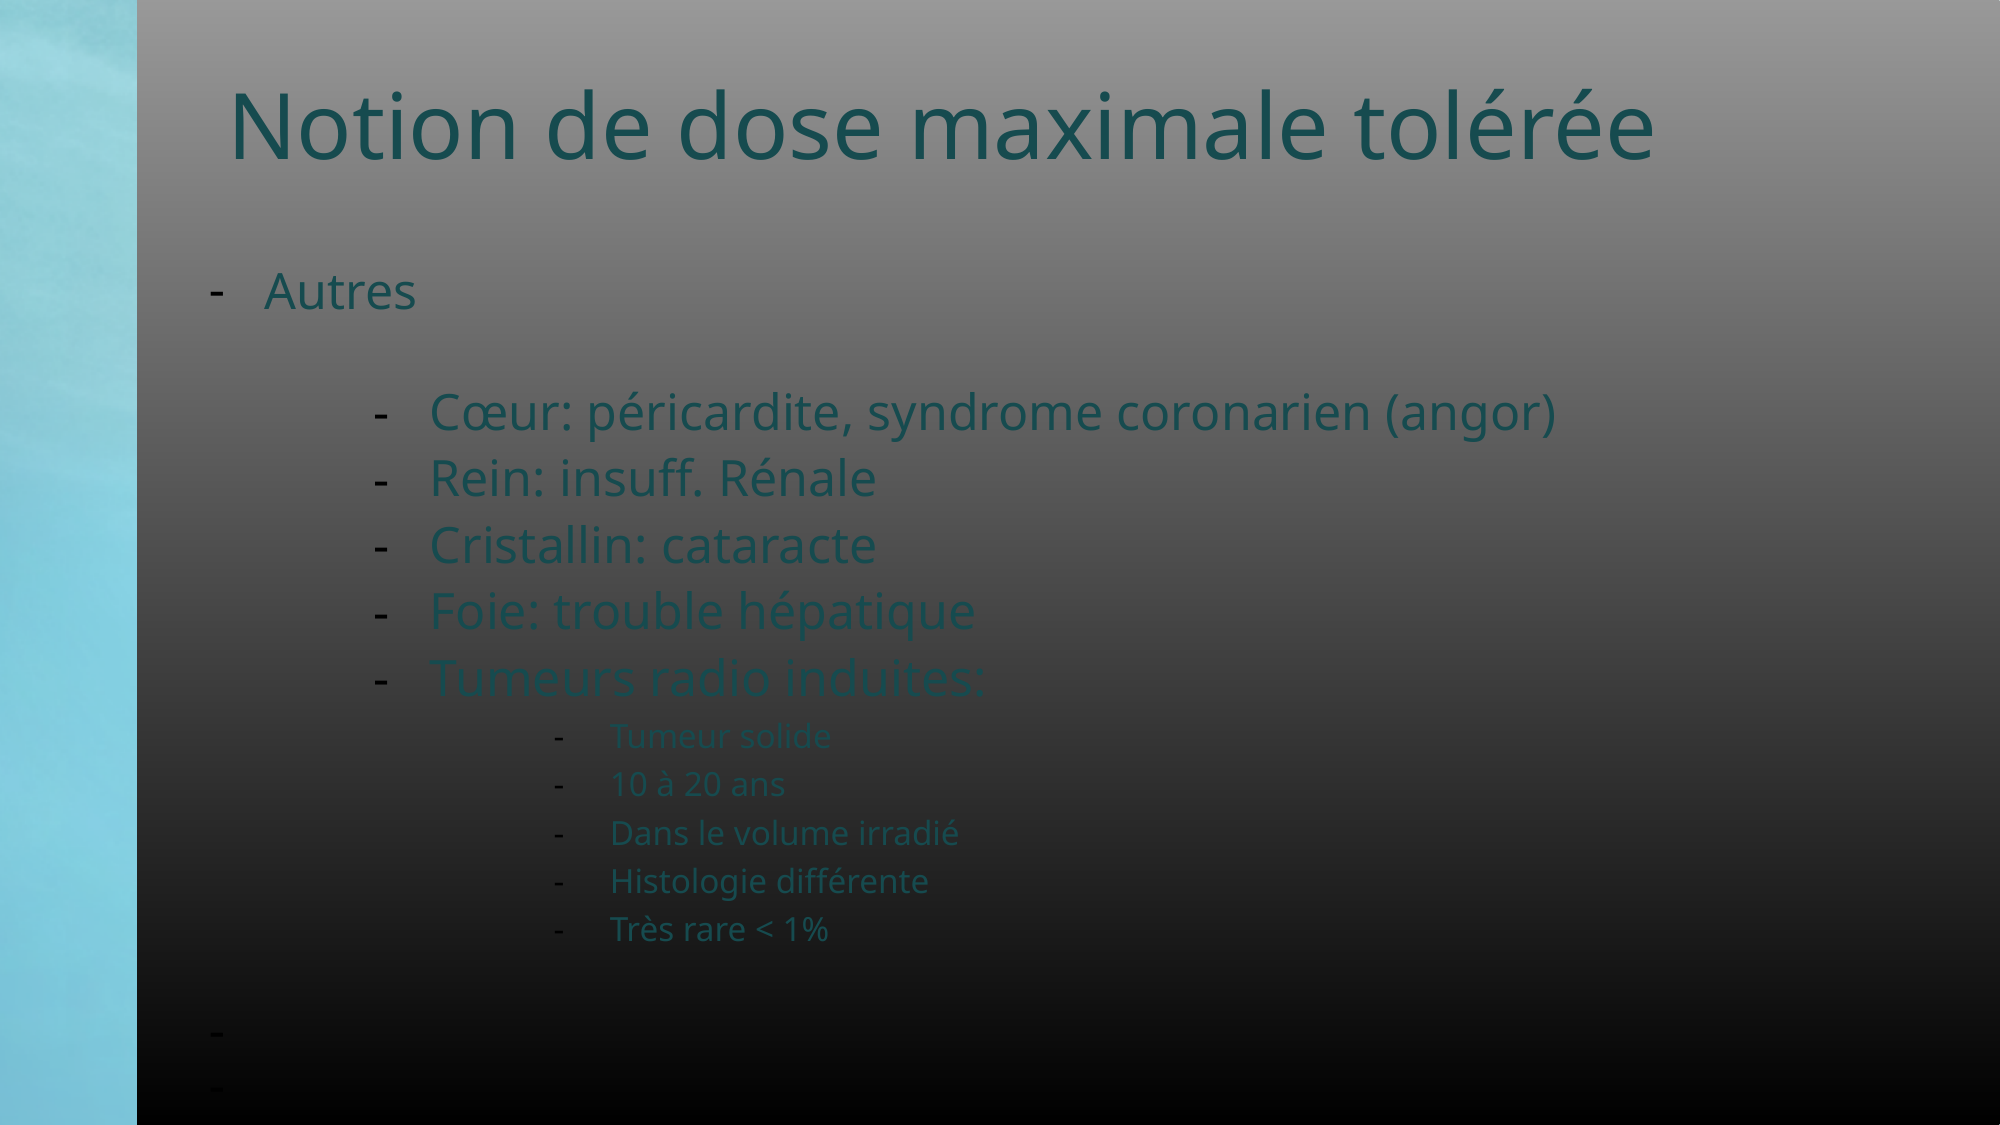

# Notion de dose maximale tolérée
Autres
Cœur: péricardite, syndrome coronarien (angor)
Rein: insuff. Rénale
Cristallin: cataracte
Foie: trouble hépatique
Tumeurs radio induites:
Tumeur solide
10 à 20 ans
Dans le volume irradié
Histologie différente
Très rare < 1%